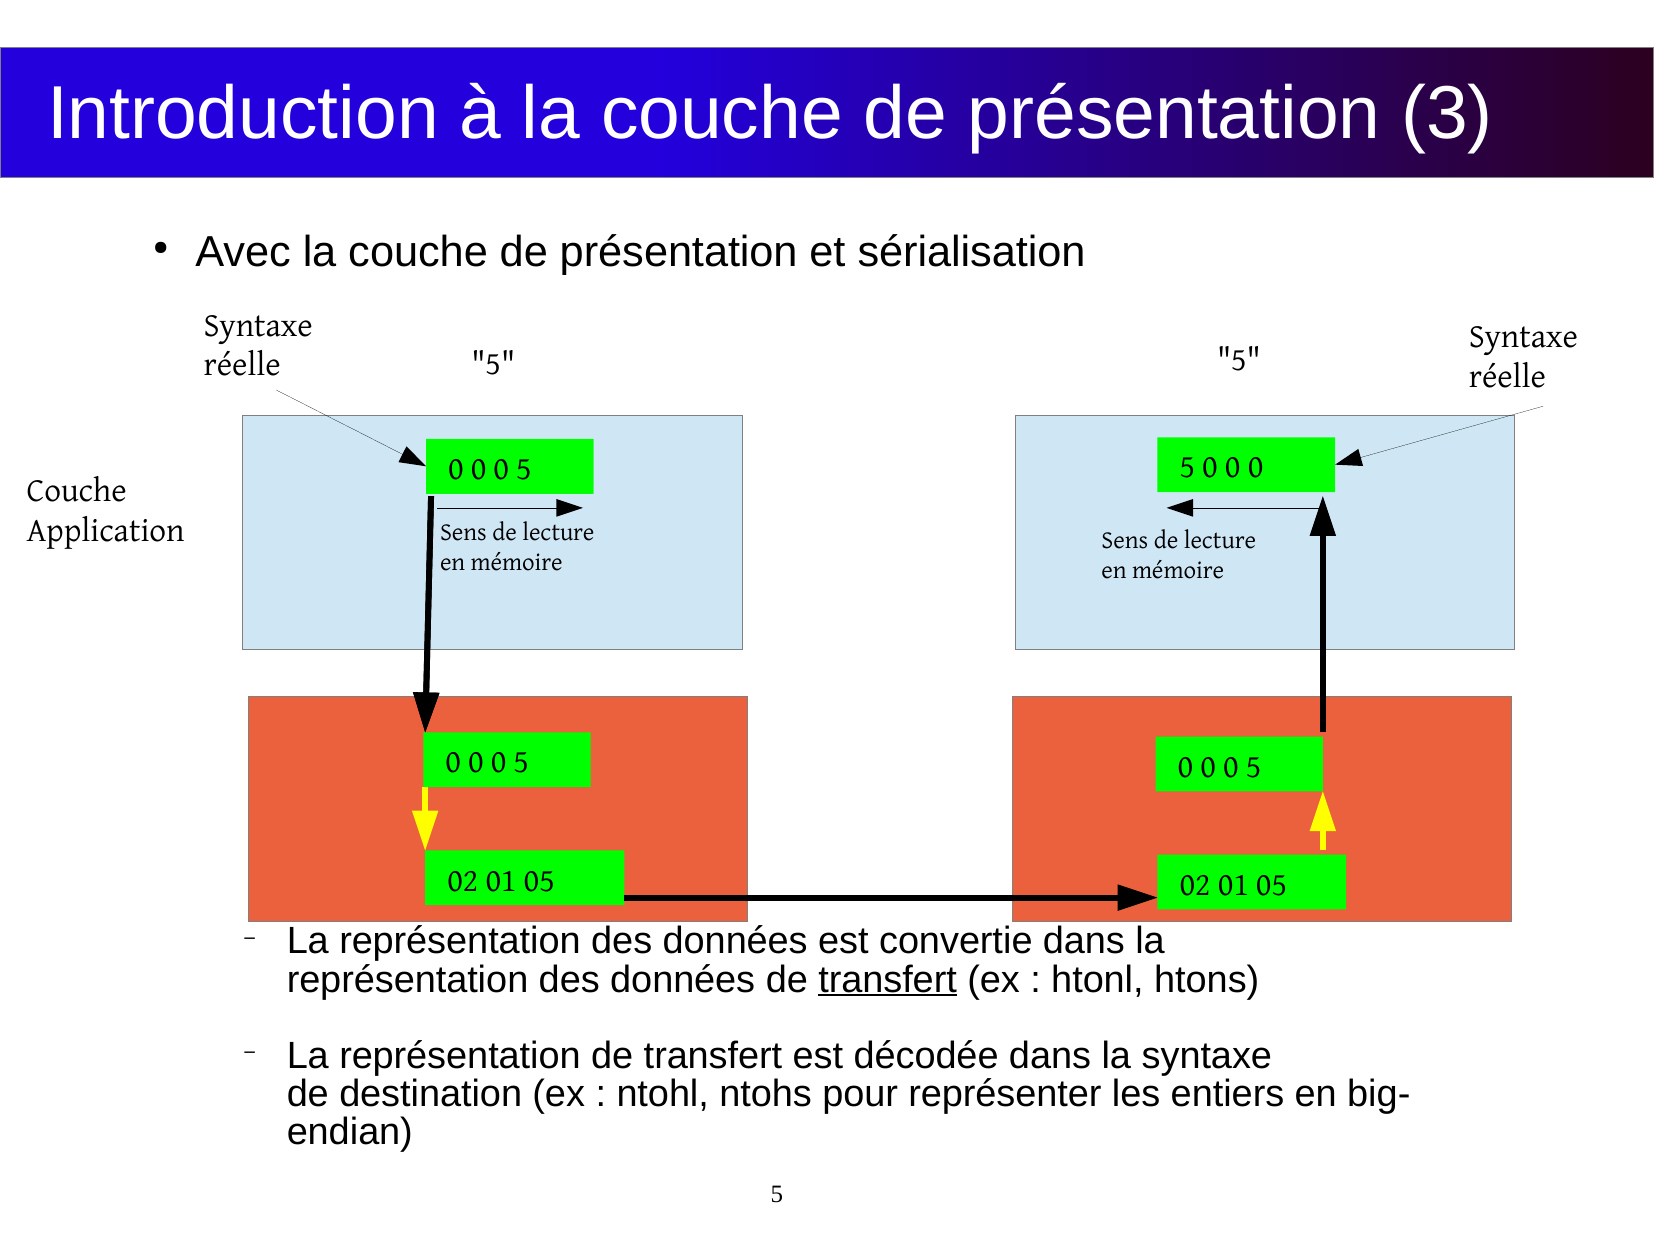

# Introduction à la couche de présentation (3)
Avec la couche de présentation et sérialisation
La représentation des données est convertie dans la
représentation des données de transfert (ex : htonl, htons)
La représentation de transfert est décodée dans la syntaxe
de destination (ex : ntohl, ntohs pour représenter les entiers en big-endian)
Syntaxe
réelle
Syntaxe
réelle
"5"
"5"
 5 0 0 0
 0 0 0 5
 0 0 0 5
Couche
Application
Sens de lecture
en mémoire
Sens de lecture
en mémoire
 0 0 0 5
 0 0 0 5
 02 01 05
 02 01 05